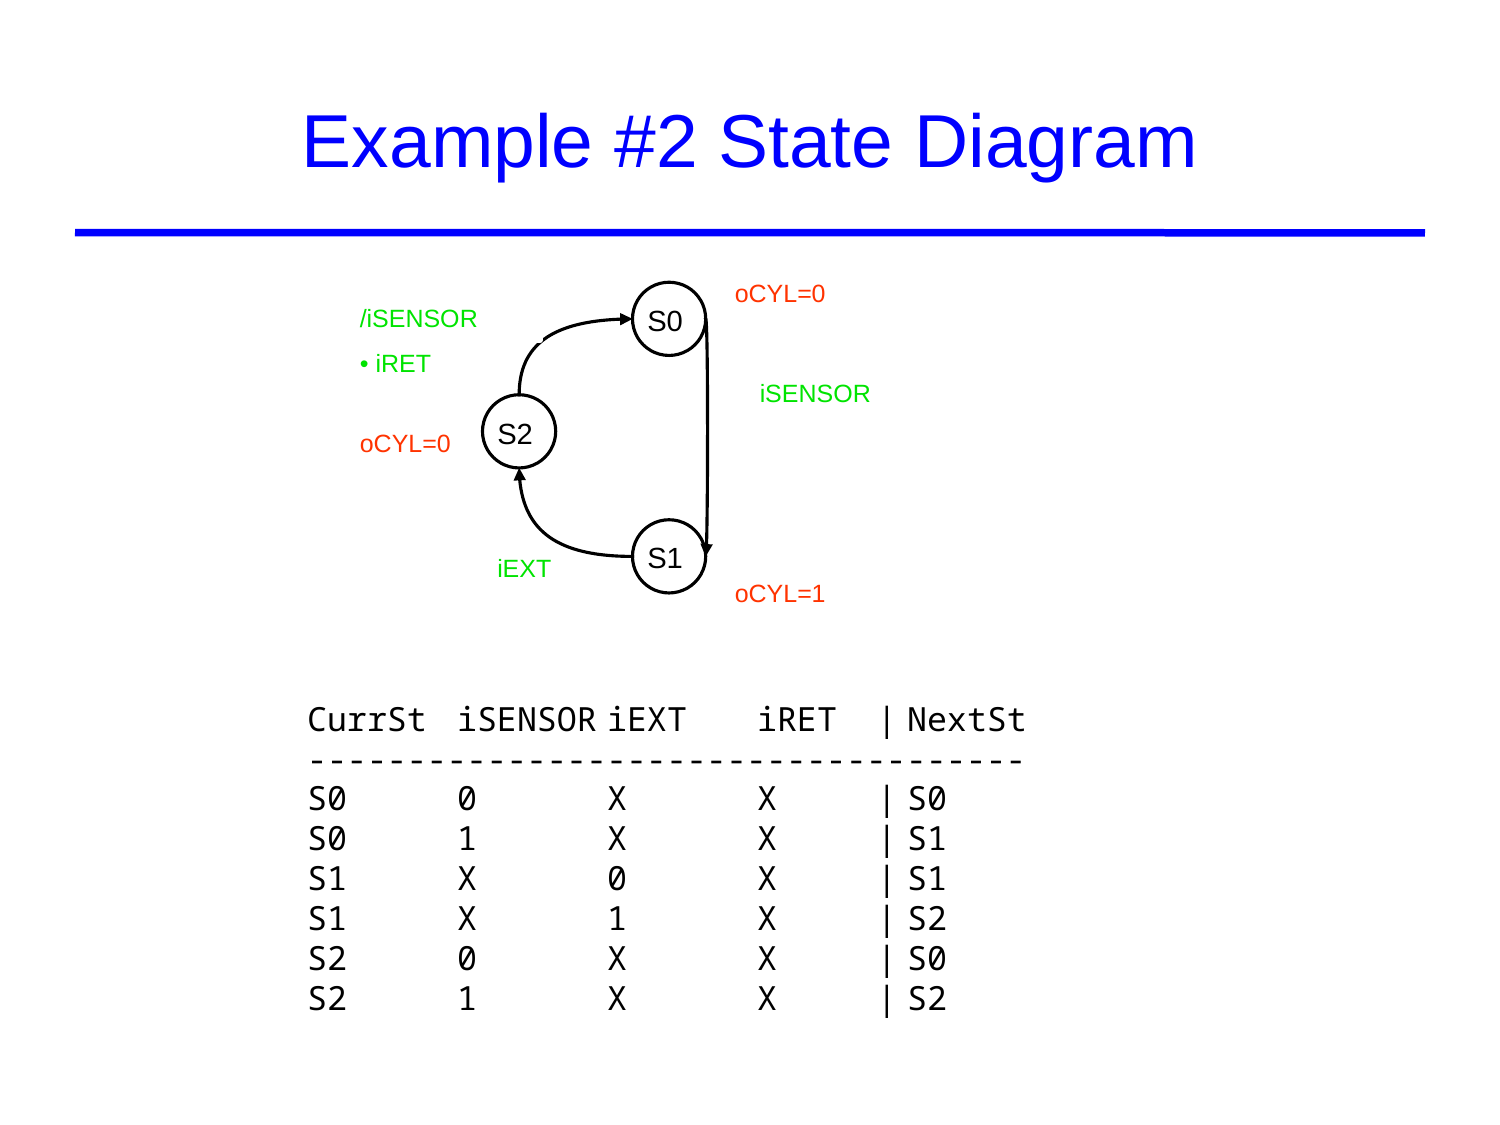

# Example #2 State Diagram
oCYL=0
/iSENSOR
• iRET
S0
S2
oCYL=0
S1
iEXT
oCYL=1
iSENSOR
CurrSt	iSENSOR	iEXT	iRET |	NextSt
------------------------------------
S0	0	X	X |	S0
S0	1	X	X |	S1
S1	X	0	X |	S1
S1	X	1	X |	S2
S2	0	X	X |	S0
S2	1	X	X |	S2